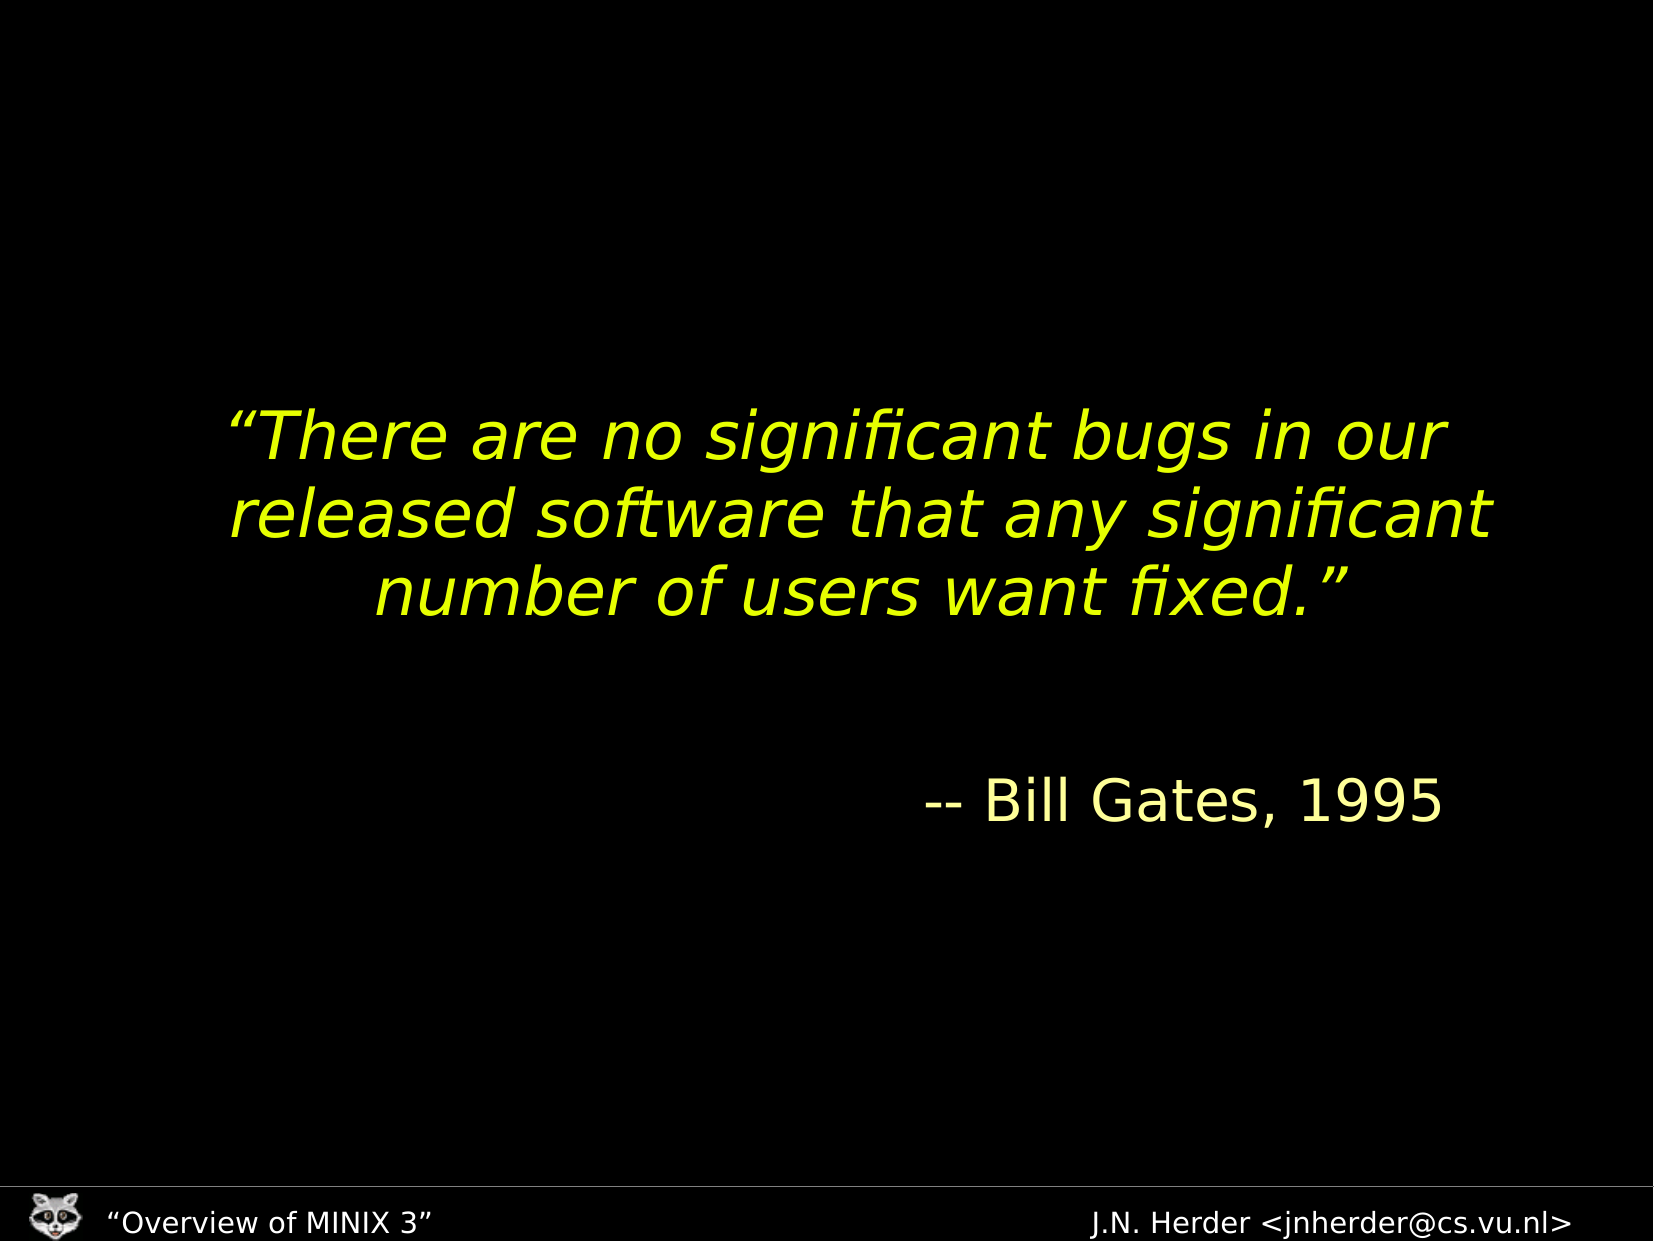

# “There are no significant bugs in our released software that any significant number of users want fixed.”
-- Bill Gates, 1995